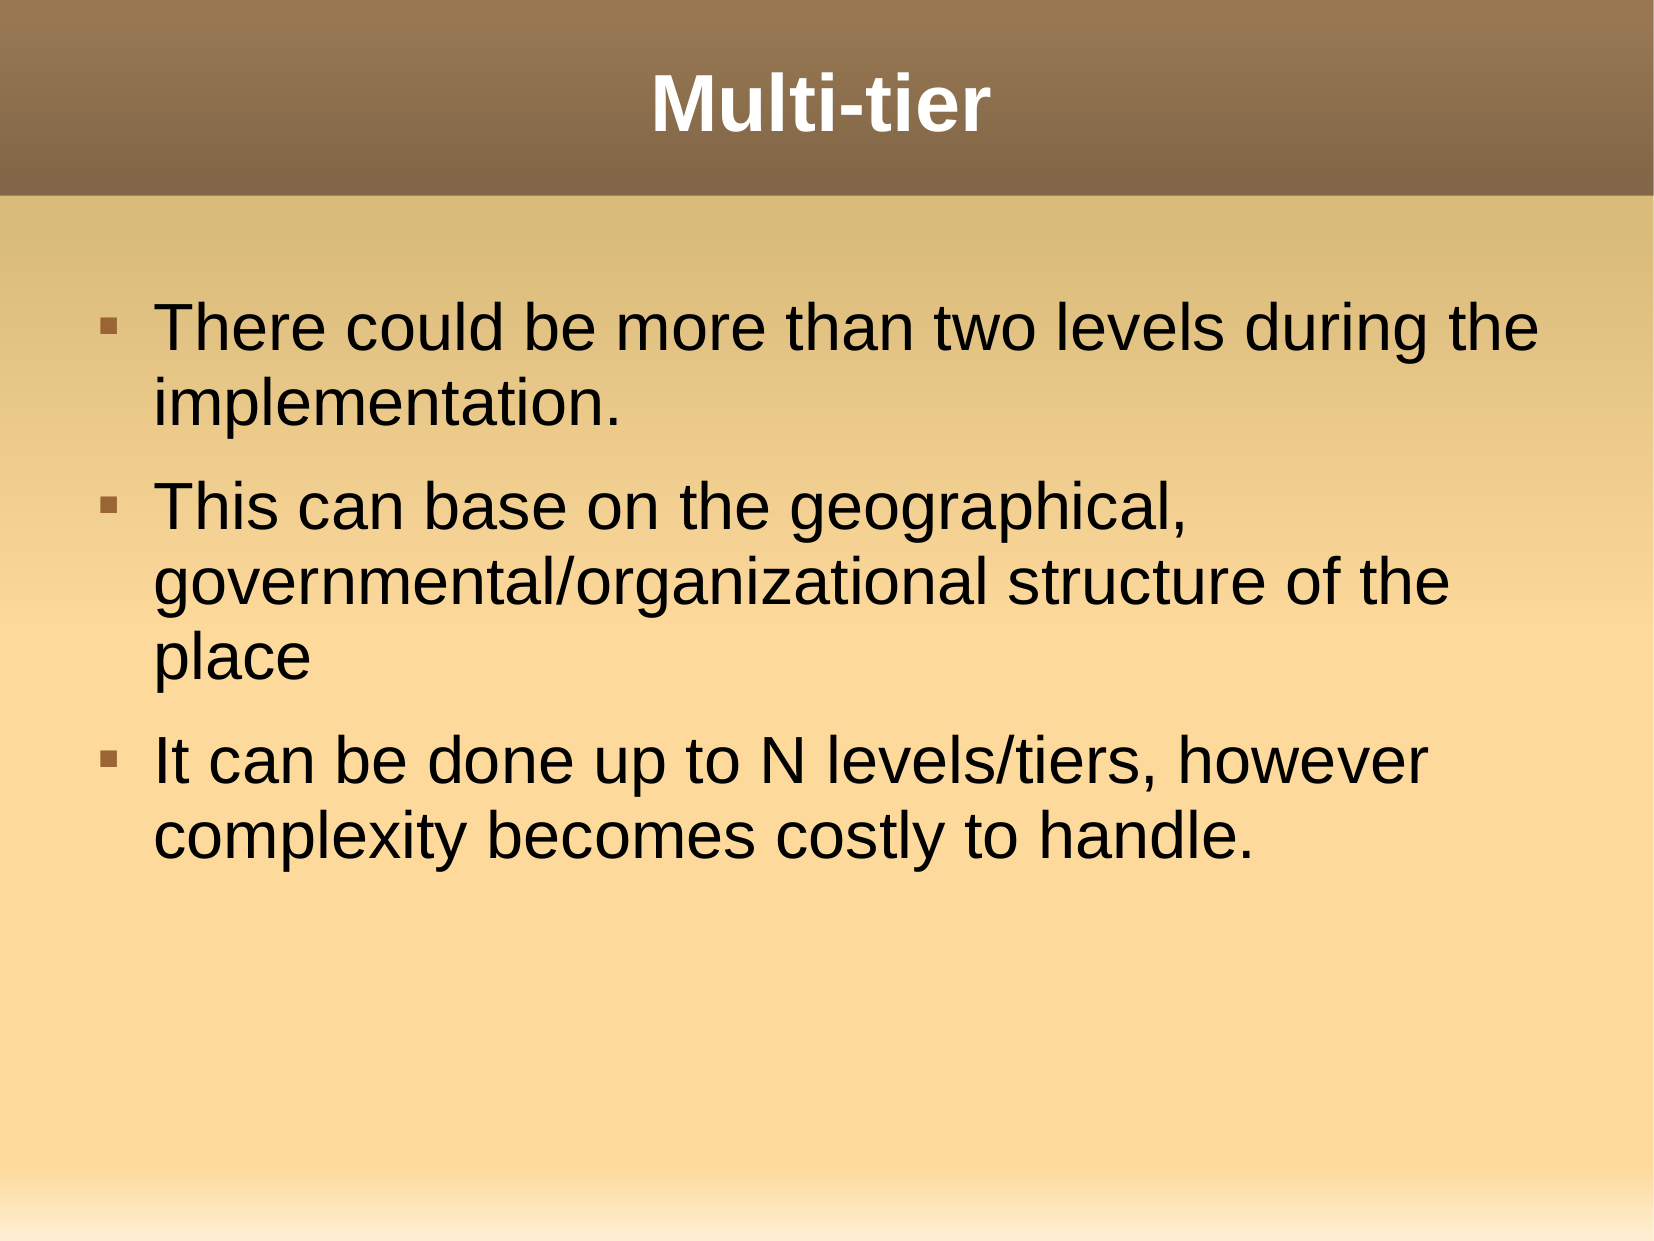

# Multi-tier
There could be more than two levels during the implementation.
This can base on the geographical, governmental/organizational structure of the place
It can be done up to N levels/tiers, however complexity becomes costly to handle.